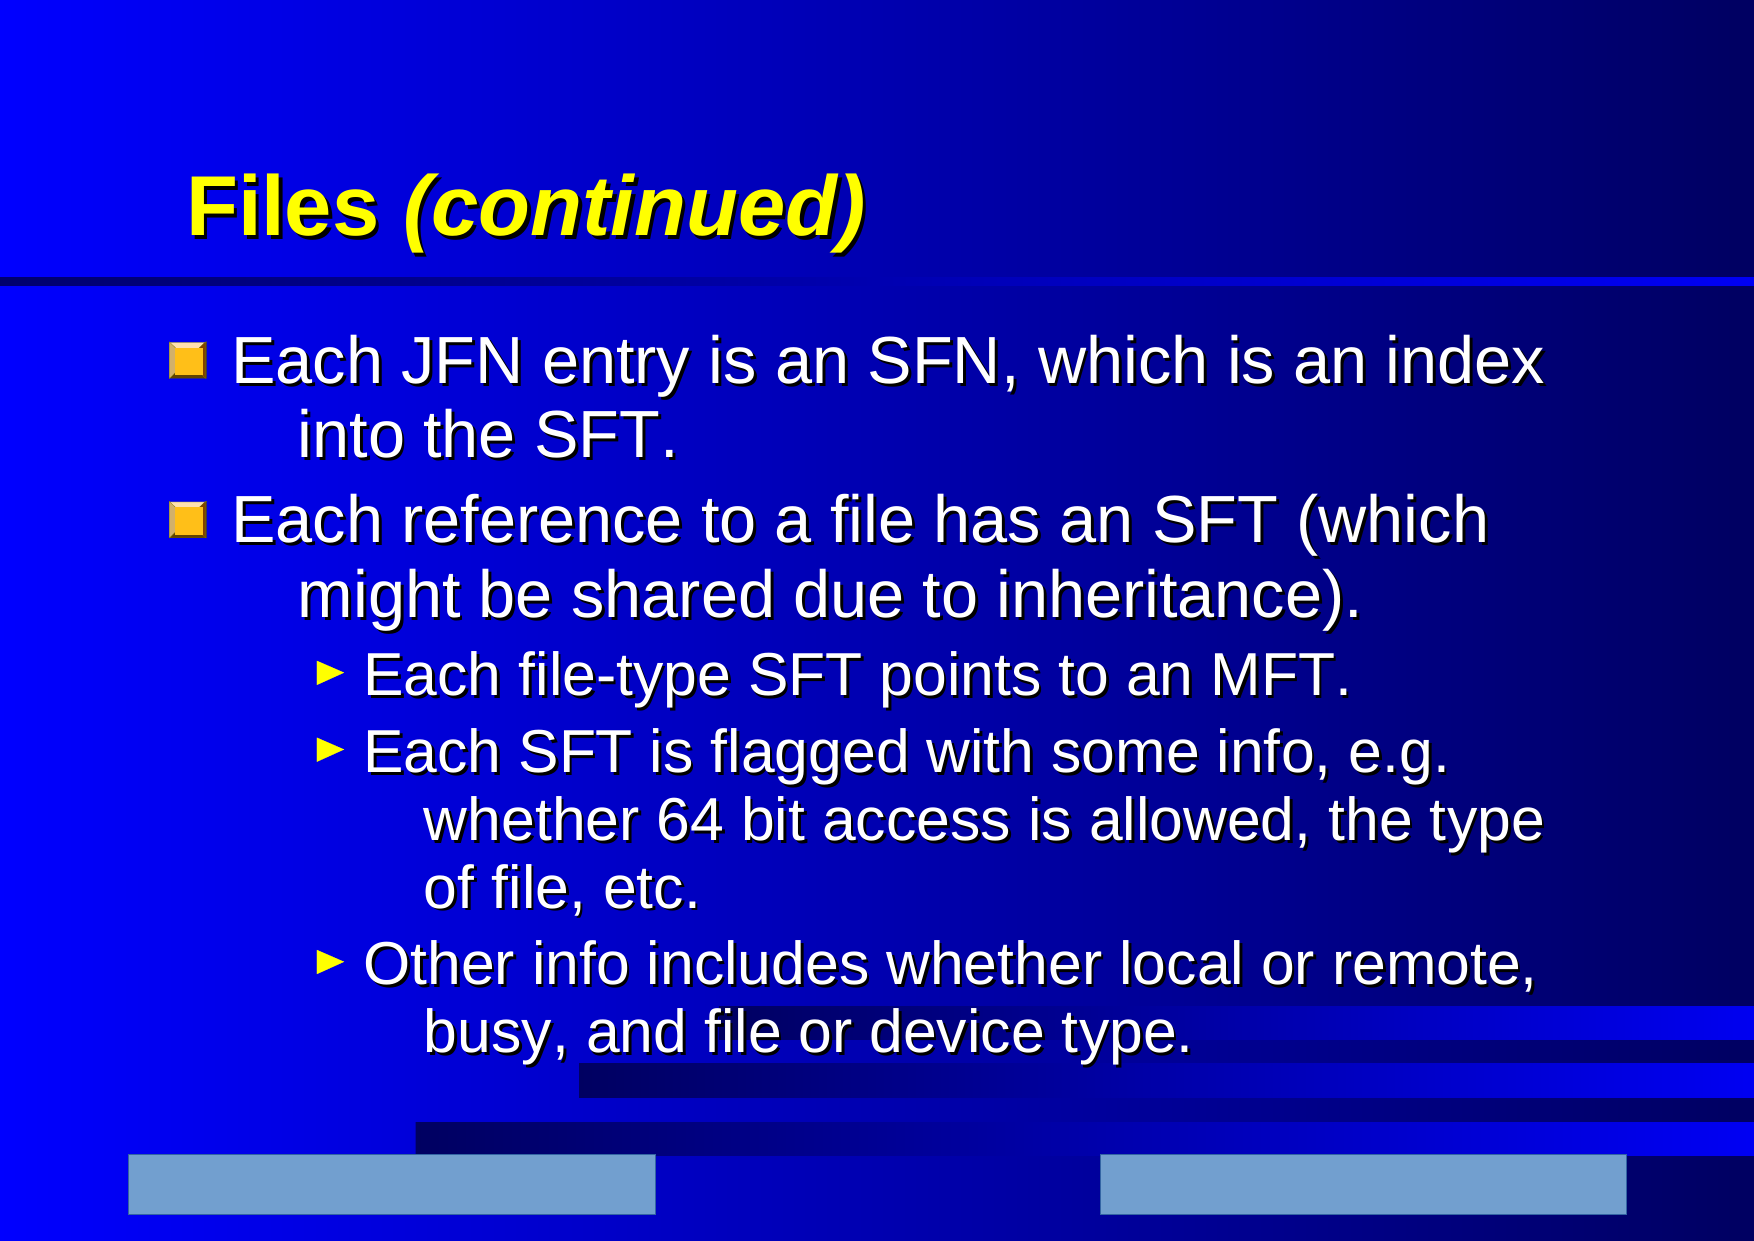

Files (continued)
Each JFN entry is an SFN, which is an index into the SFT.
Each reference to a file has an SFT (which might be shared due to inheritance).
Each file-type SFT points to an MFT.
Each SFT is flagged with some info, e.g. whether 64 bit access is allowed, the type of file, etc.
Other info includes whether local or remote, busy, and file or device type.